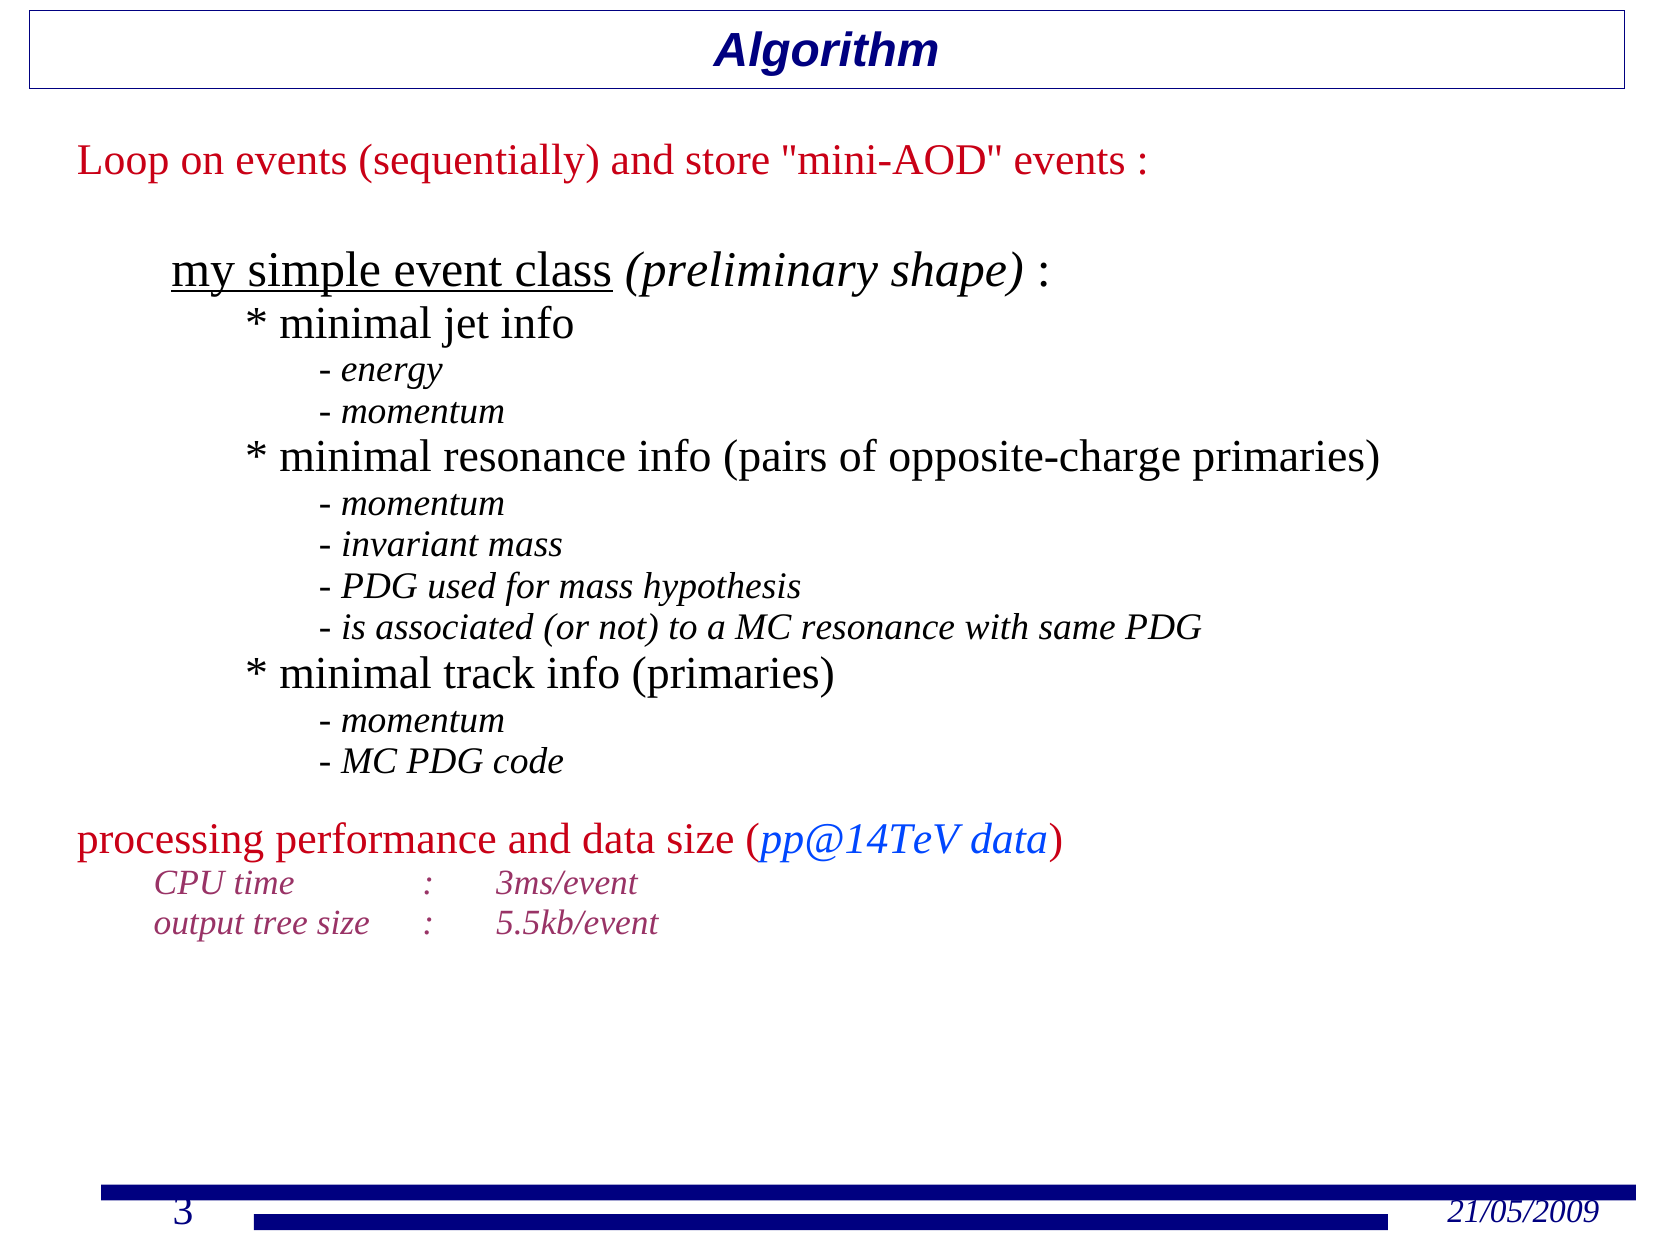

# Algorithm
Loop on events (sequentially) and store ''mini-AOD'' events :
processing performance and data size (pp@14TeV data)
CPU time		:	3ms/event
output tree size	:	5.5kb/event
my simple event class (preliminary shape) :
	* minimal jet info
		- energy
		- momentum
	* minimal resonance info (pairs of opposite-charge primaries)
		- momentum
		- invariant mass
		- PDG used for mass hypothesis
		- is associated (or not) to a MC resonance with same PDG
	* minimal track info (primaries)
		- momentum
		- MC PDG code
3